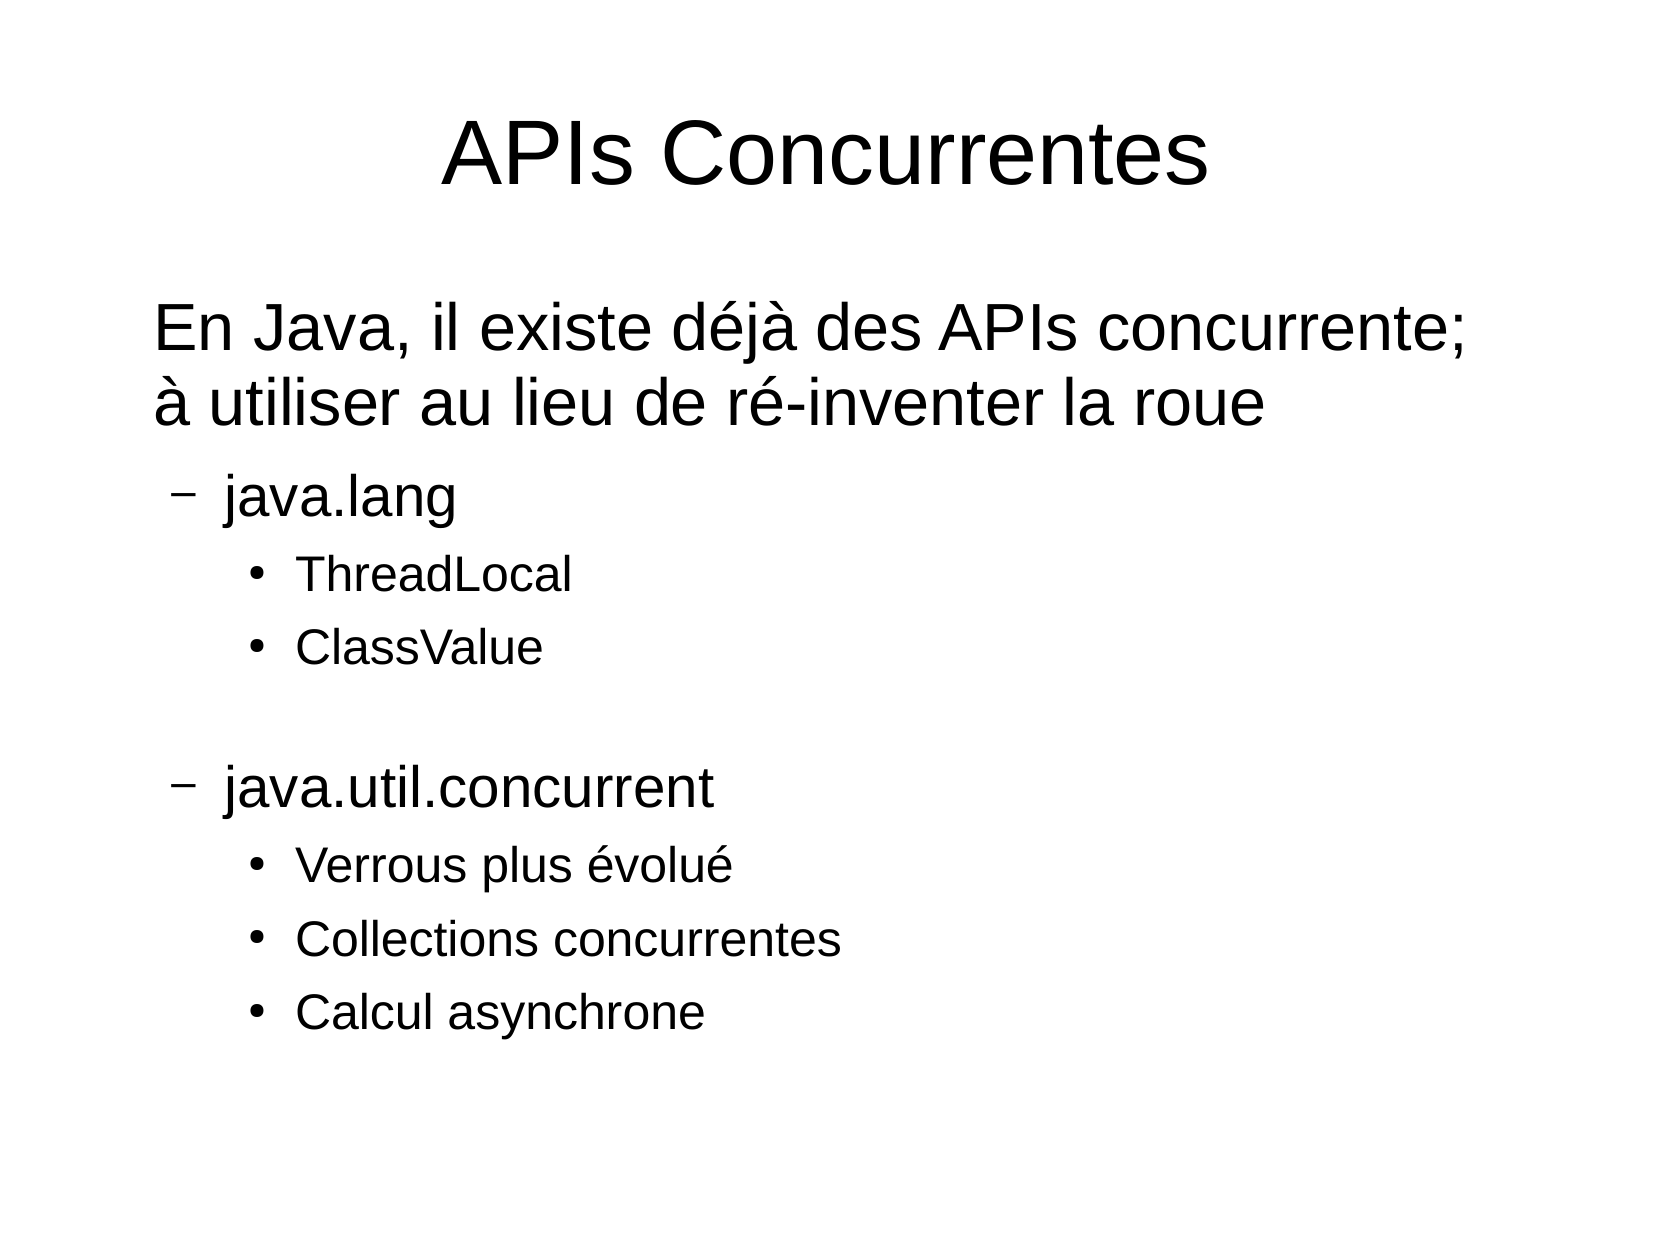

# APIs Concurrentes
En Java, il existe déjà des APIs concurrente;
à utiliser au lieu de ré-inventer la roue
java.lang
ThreadLocal
ClassValue
java.util.concurrent
Verrous plus évolué
Collections concurrentes
Calcul asynchrone